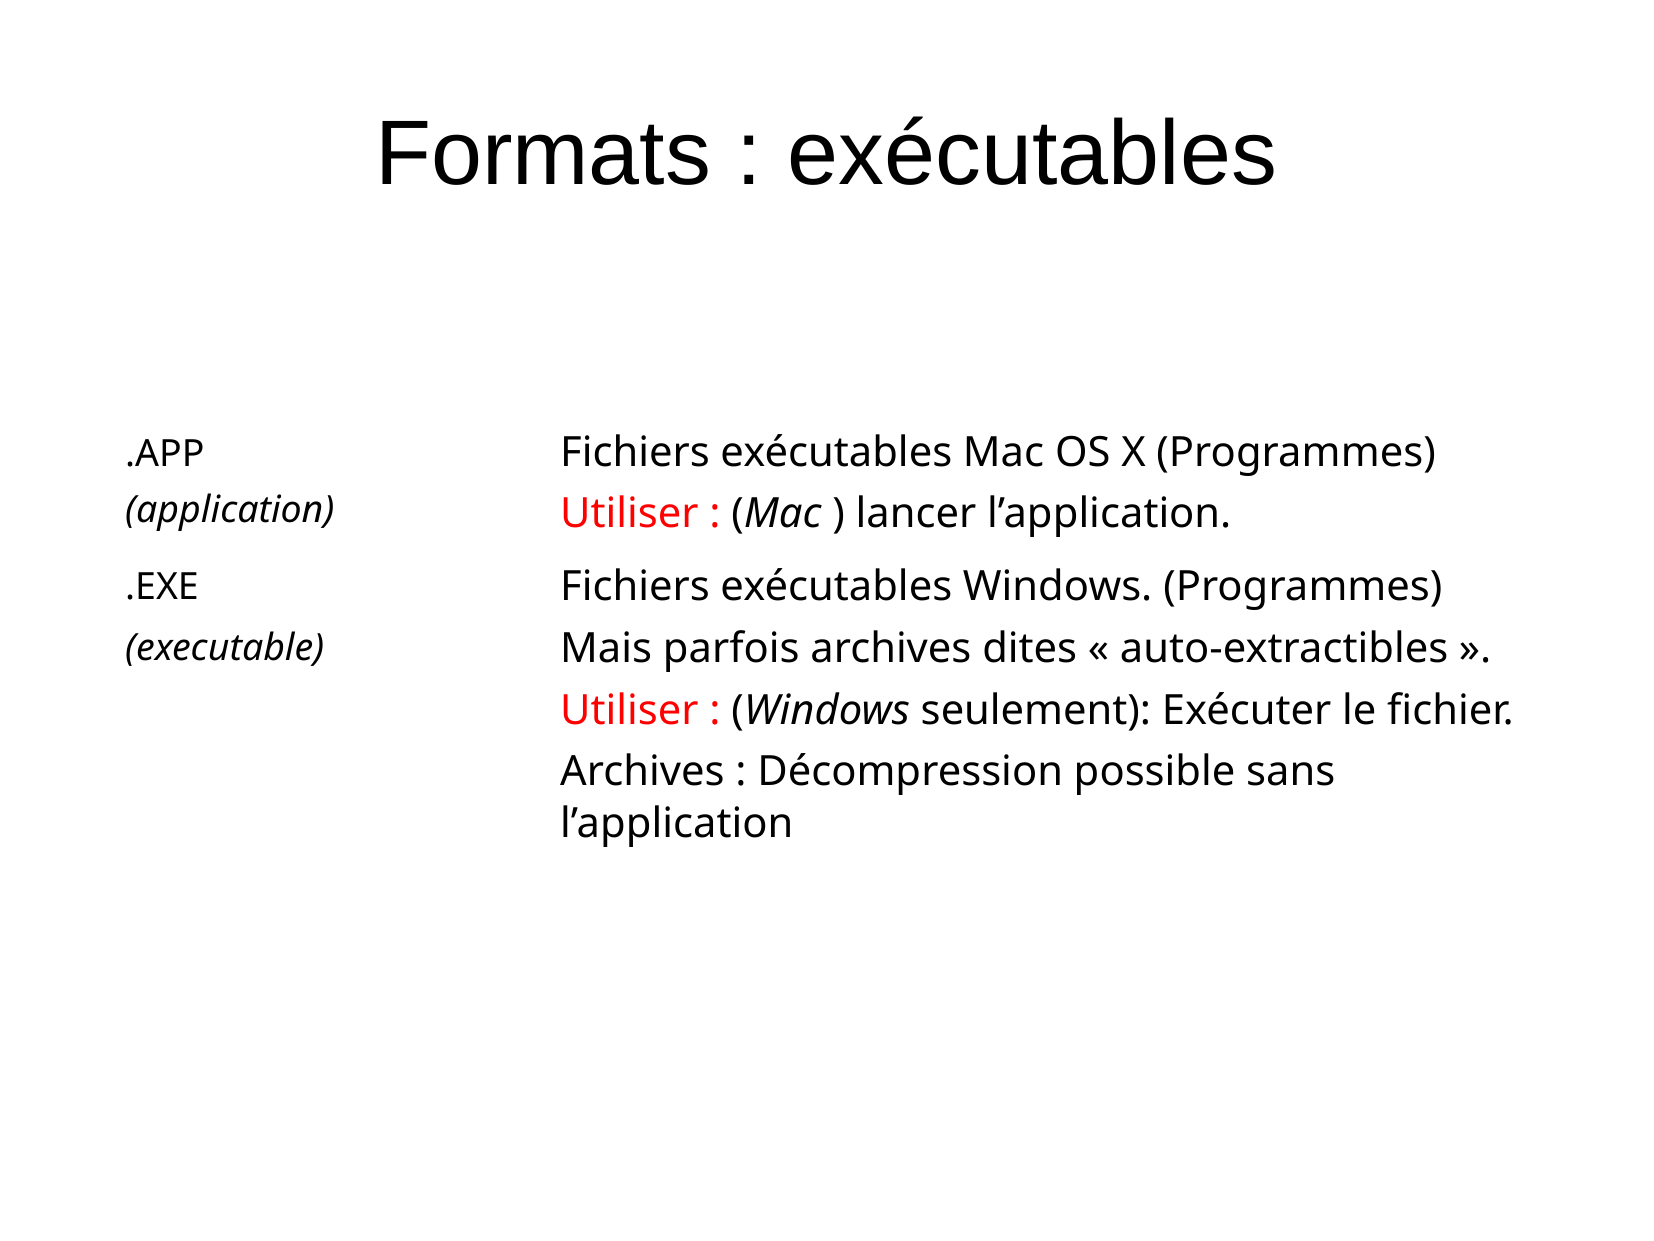

# Formats : exécutables
| .APP (application) | Fichiers exécutables Mac OS X (Programmes) Utiliser : (Mac ) lancer l’application. |
| --- | --- |
| .EXE (executable) | Fichiers exécutables Windows. (Programmes) Mais parfois archives dites « auto-extractibles ». Utiliser : (Windows seulement): Exécuter le fichier. Archives : Décompression possible sans l’application |